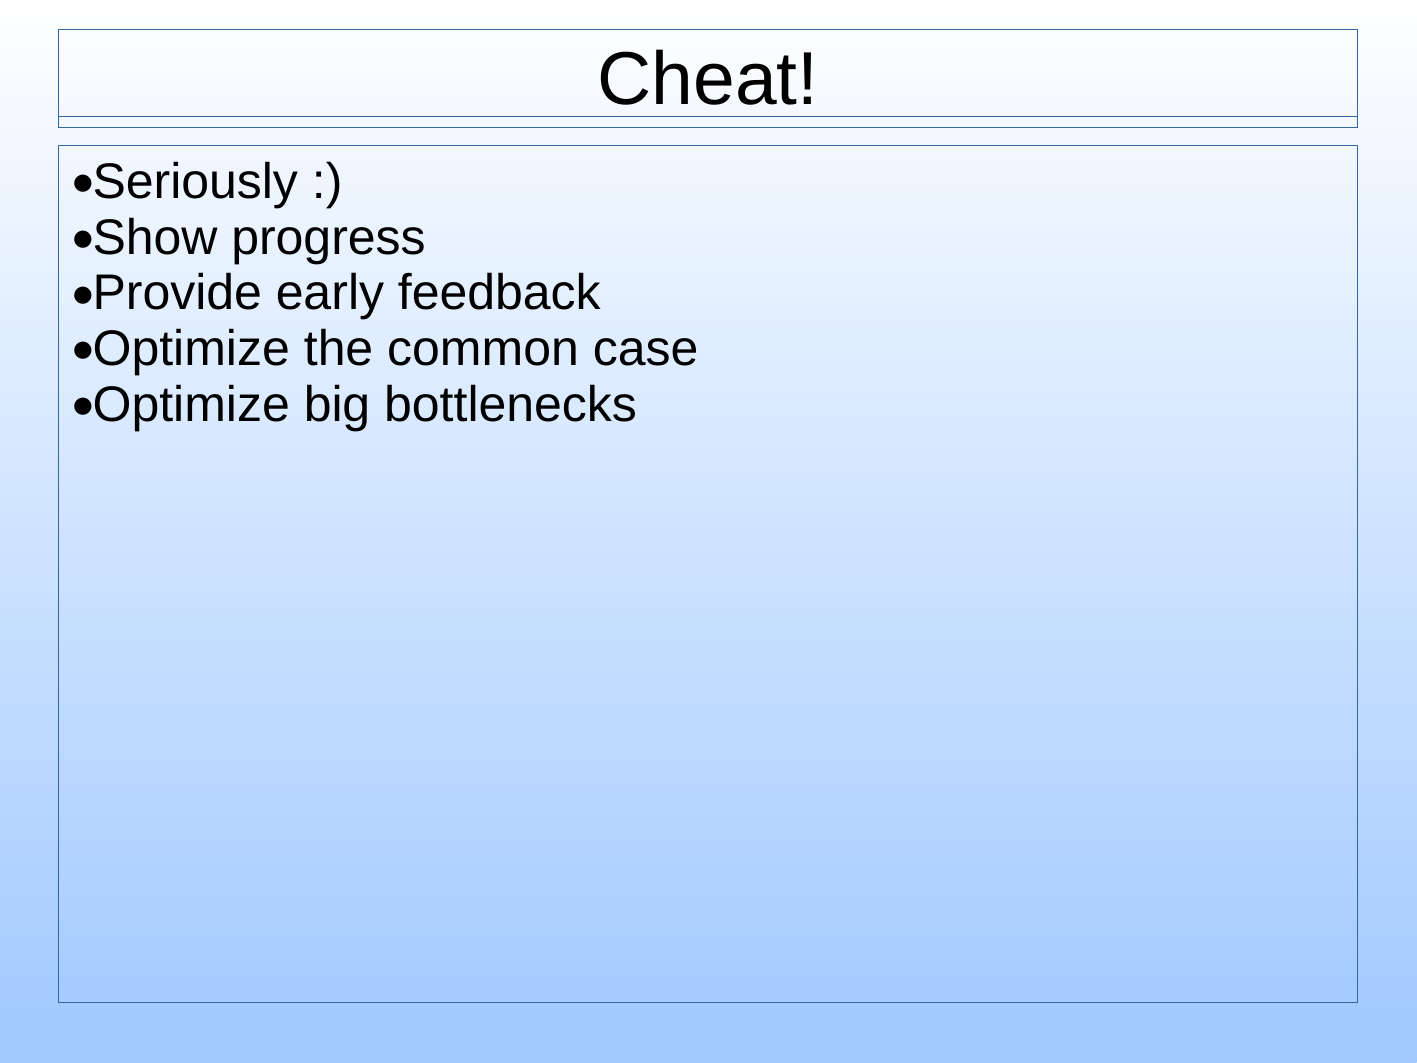

Cheat!
Seriously :)
Show progress
Provide early feedback
Optimize the common case
Optimize big bottlenecks